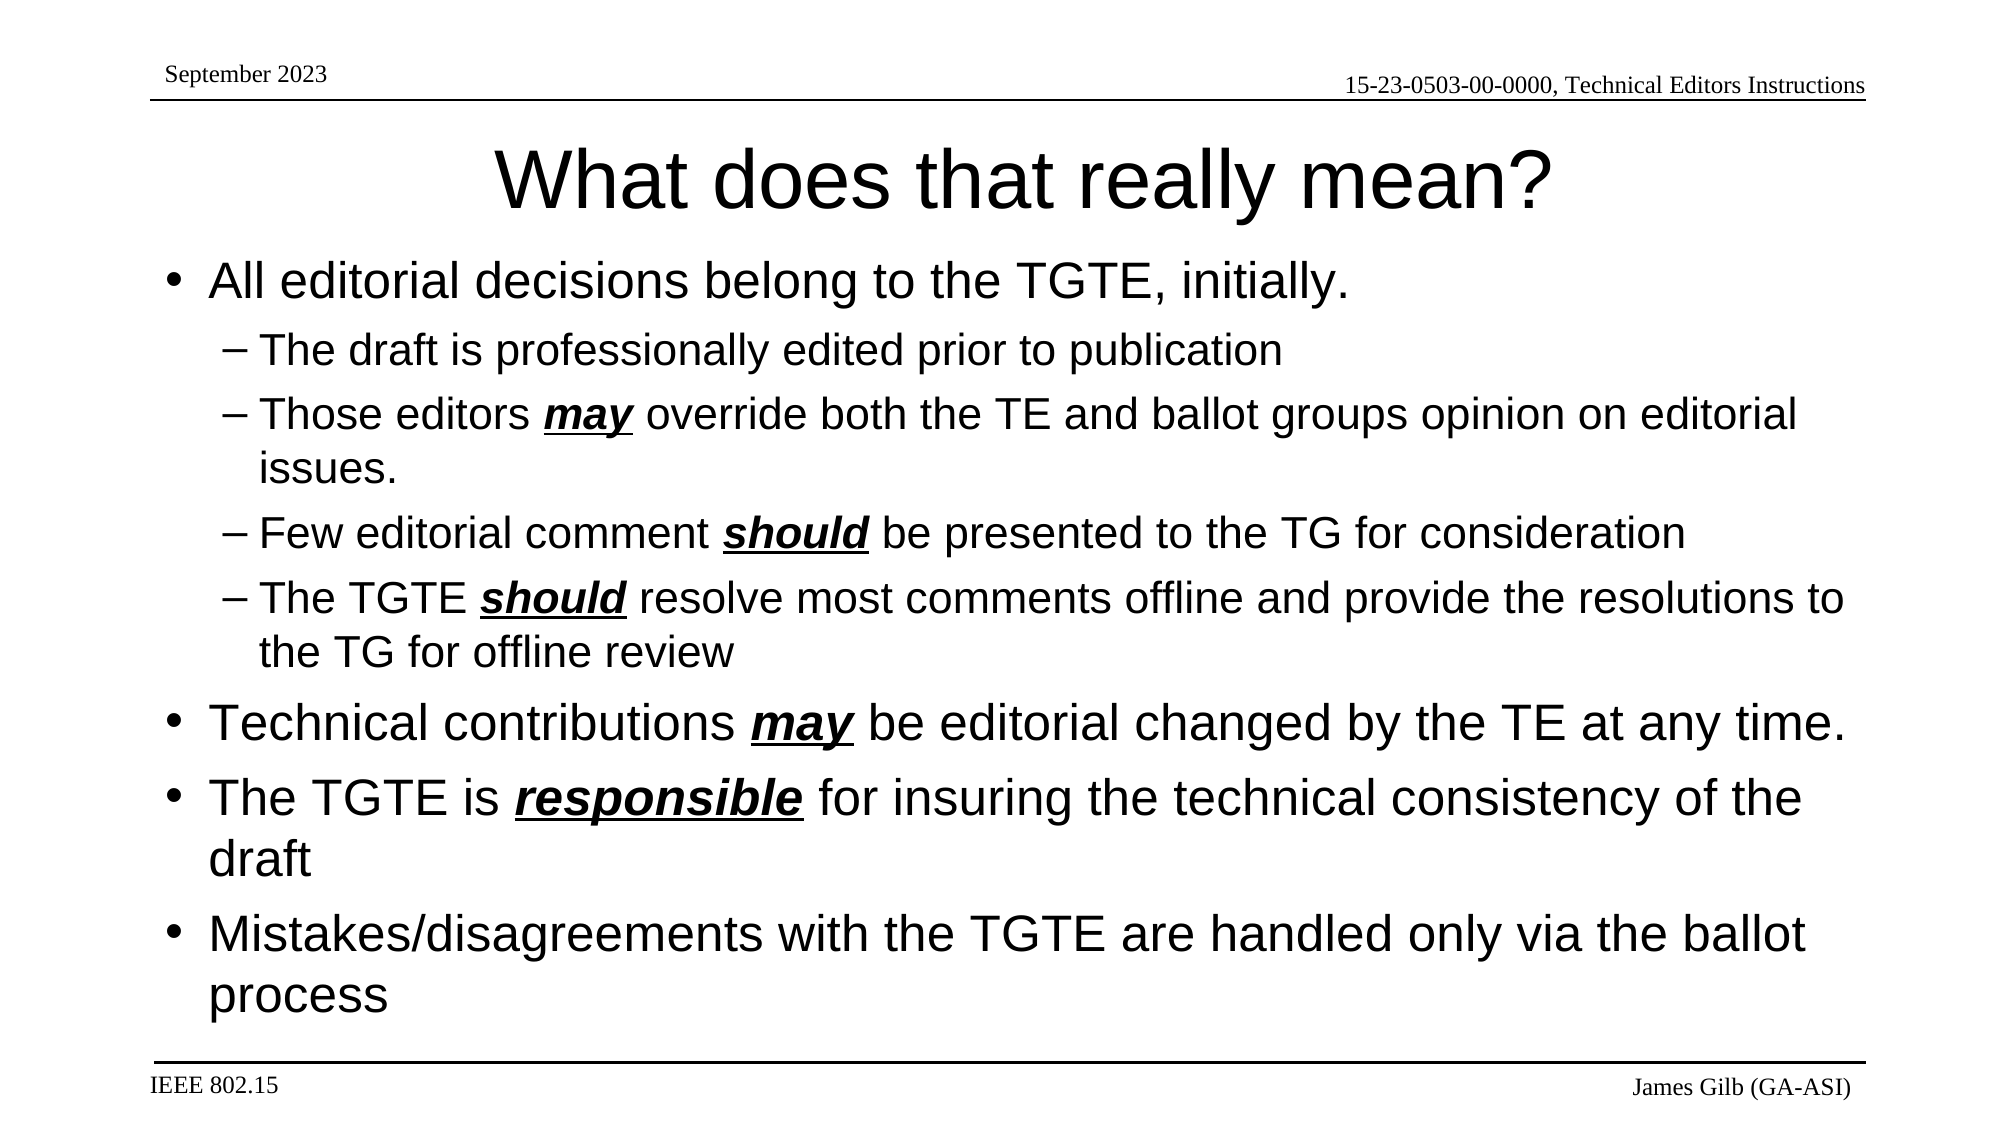

# What does that really mean?
All editorial decisions belong to the TGTE, initially.
The draft is professionally edited prior to publication
Those editors may override both the TE and ballot groups opinion on editorial issues.
Few editorial comment should be presented to the TG for consideration
The TGTE should resolve most comments offline and provide the resolutions to the TG for offline review
Technical contributions may be editorial changed by the TE at any time.
The TGTE is responsible for insuring the technical consistency of the draft
Mistakes/disagreements with the TGTE are handled only via the ballot process